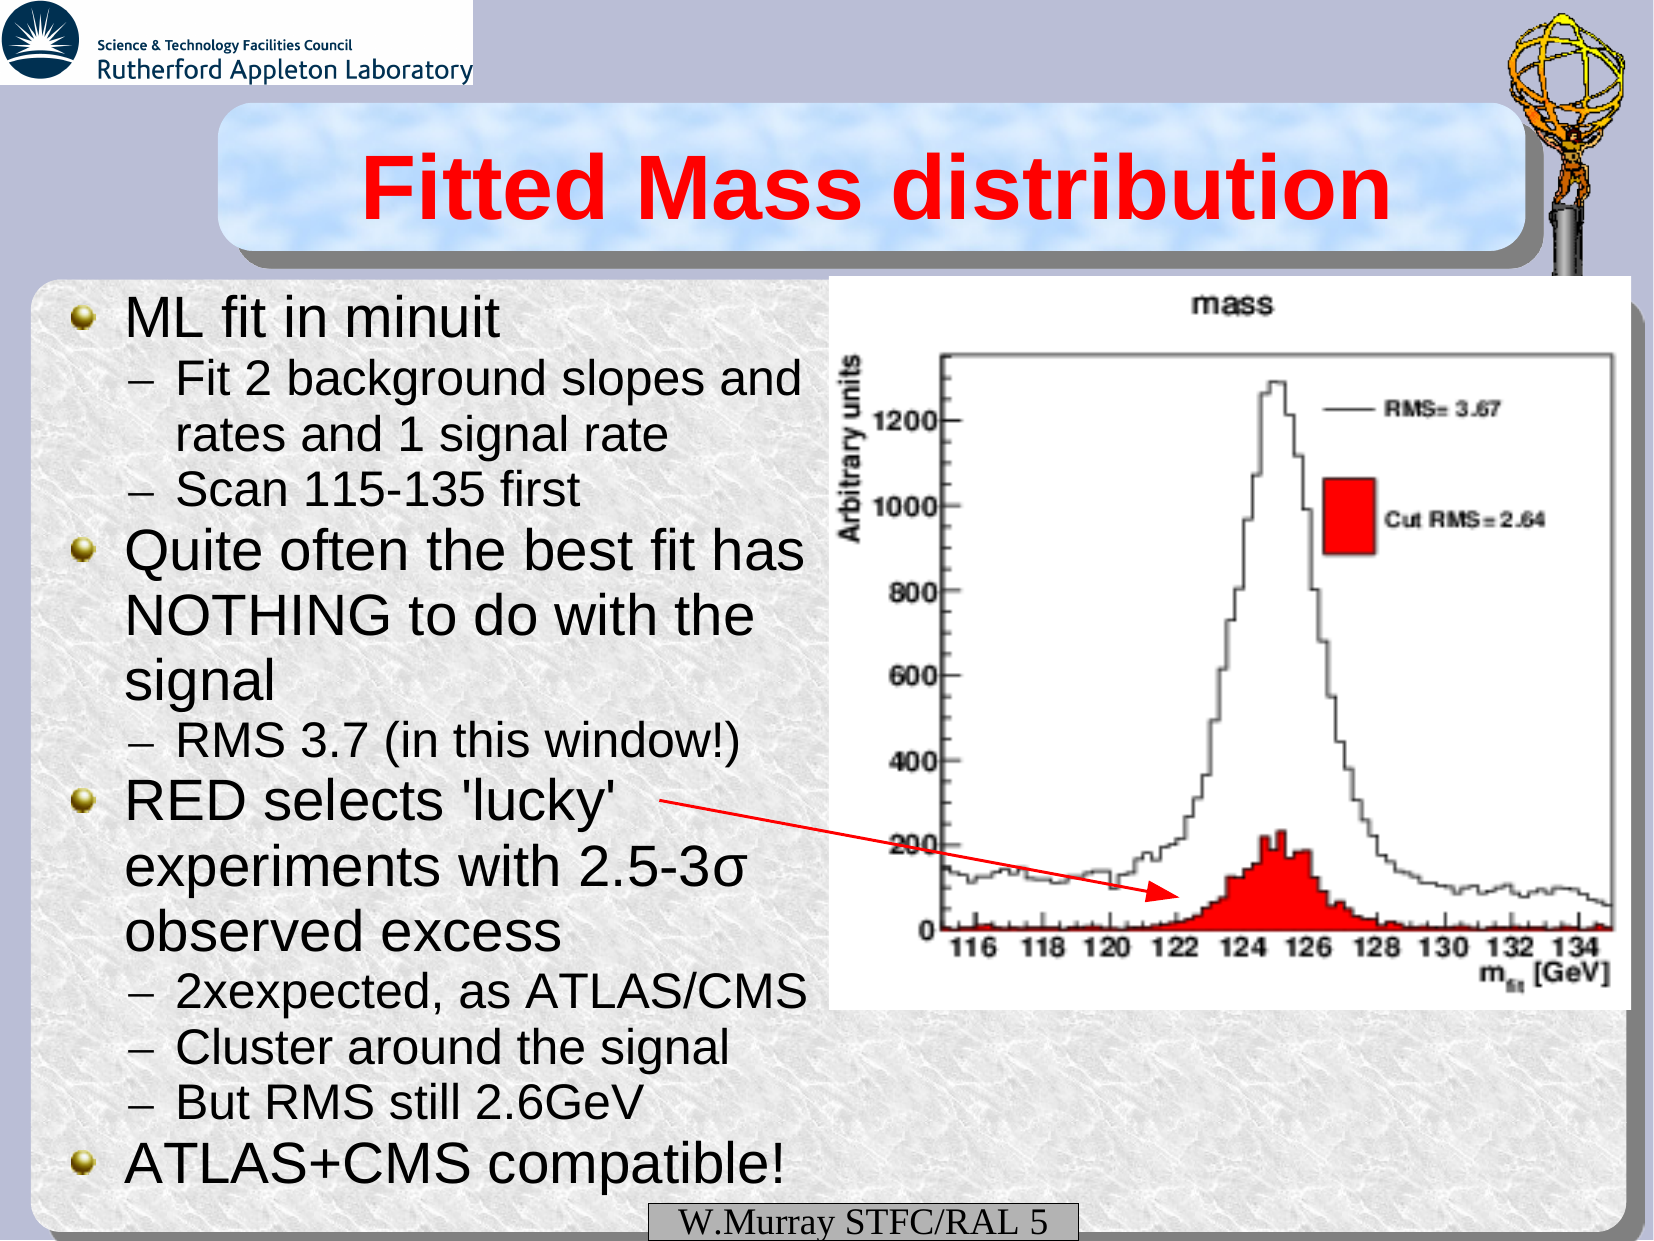

# Fitted Mass distribution
ML fit in minuit
Fit 2 background slopes and rates and 1 signal rate
Scan 115-135 first
Quite often the best fit has NOTHING to do with the signal
RMS 3.7 (in this window!)
RED selects 'lucky' experiments with 2.5-3σ observed excess
2xexpected, as ATLAS/CMS
Cluster around the signal
But RMS still 2.6GeV
ATLAS+CMS compatible!